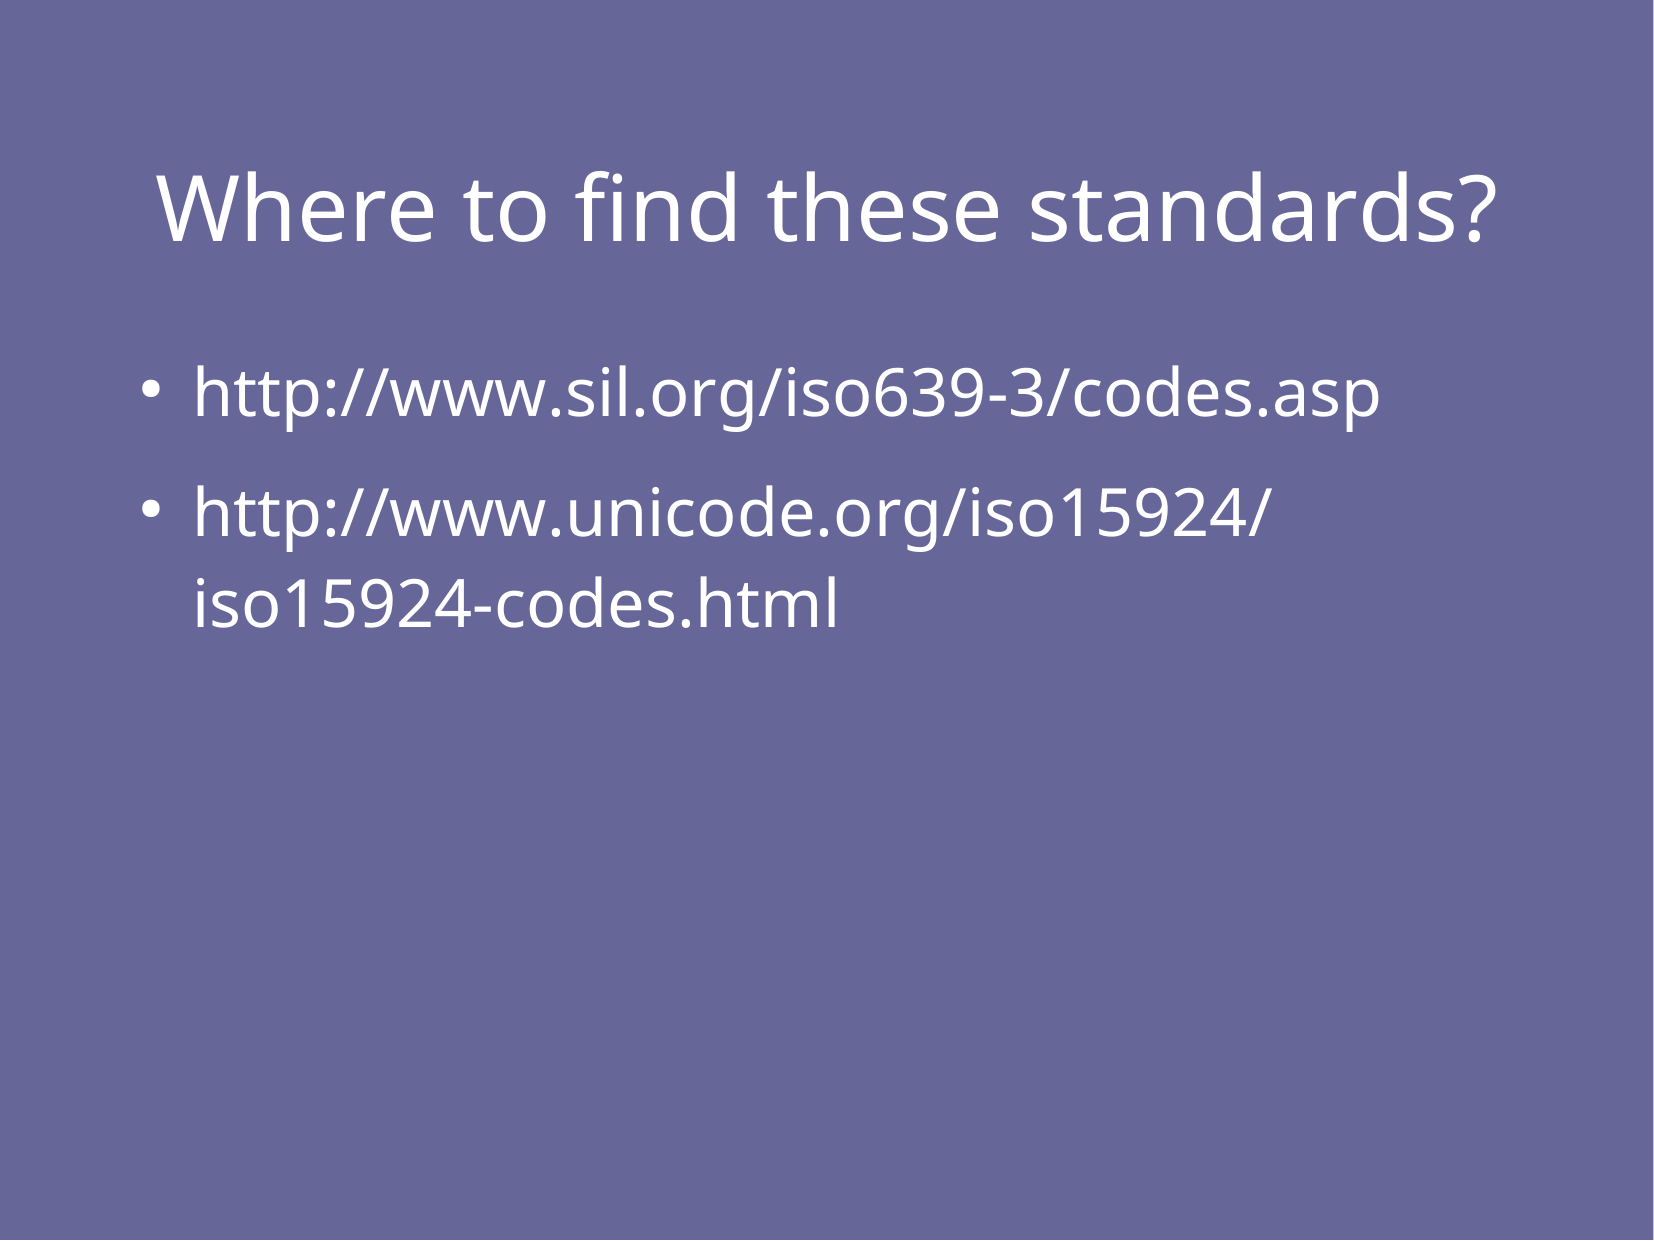

# Where to find these standards?
http://www.sil.org/iso639-3/codes.asp
http://www.unicode.org/iso15924/iso15924-codes.html